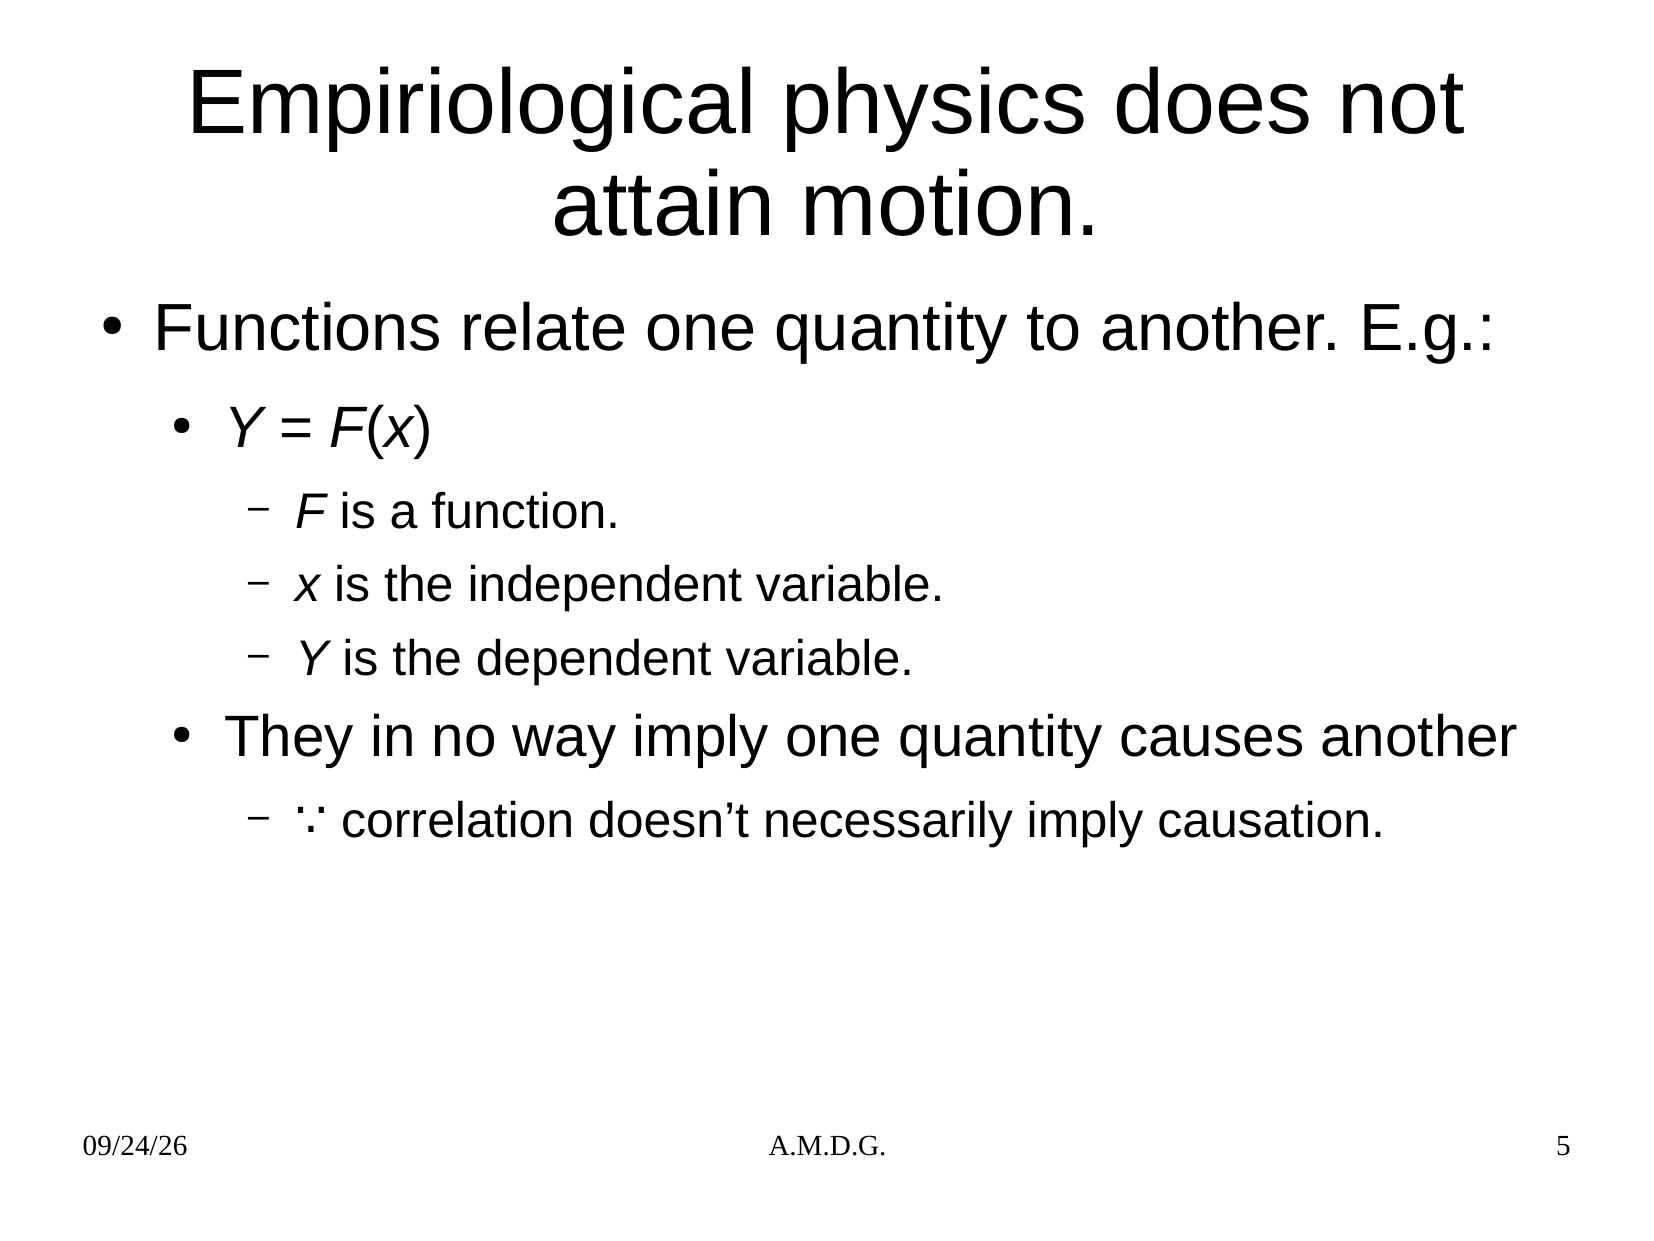

# Empiriological physics does not attain motion.
Functions relate one quantity to another. E.g.:
Y = F(x)
F is a function.
x is the independent variable.
Y is the dependent variable.
They in no way imply one quantity causes another
∵ correlation doesn’t necessarily imply causation.
A.M.D.G.
5